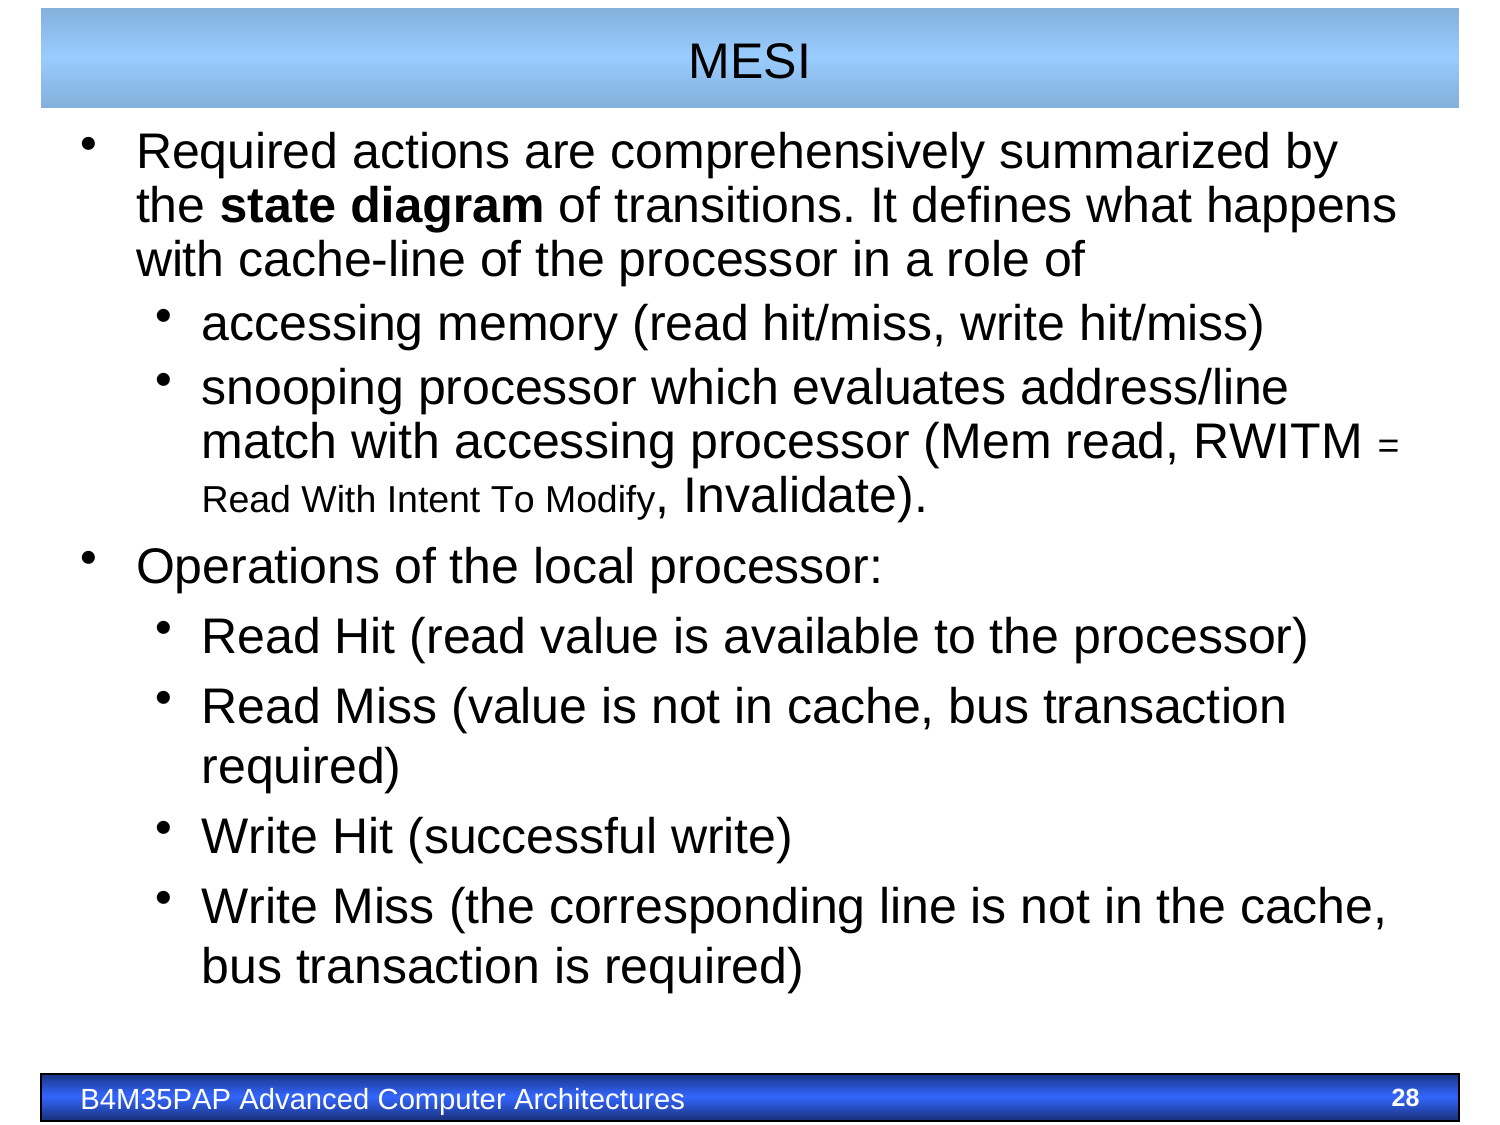

MESI
# Required actions are comprehensively summarized by the state diagram of transitions. It defines what happens with cache-line of the processor in a role of
accessing memory (read hit/miss, write hit/miss)
snooping processor which evaluates address/line match with accessing processor (Mem read, RWITM = Read With Intent To Modify, Invalidate).
Operations of the local processor:
Read Hit (read value is available to the processor)
Read Miss (value is not in cache, bus transaction required)
Write Hit (successful write)
Write Miss (the corresponding line is not in the cache, bus transaction is required)